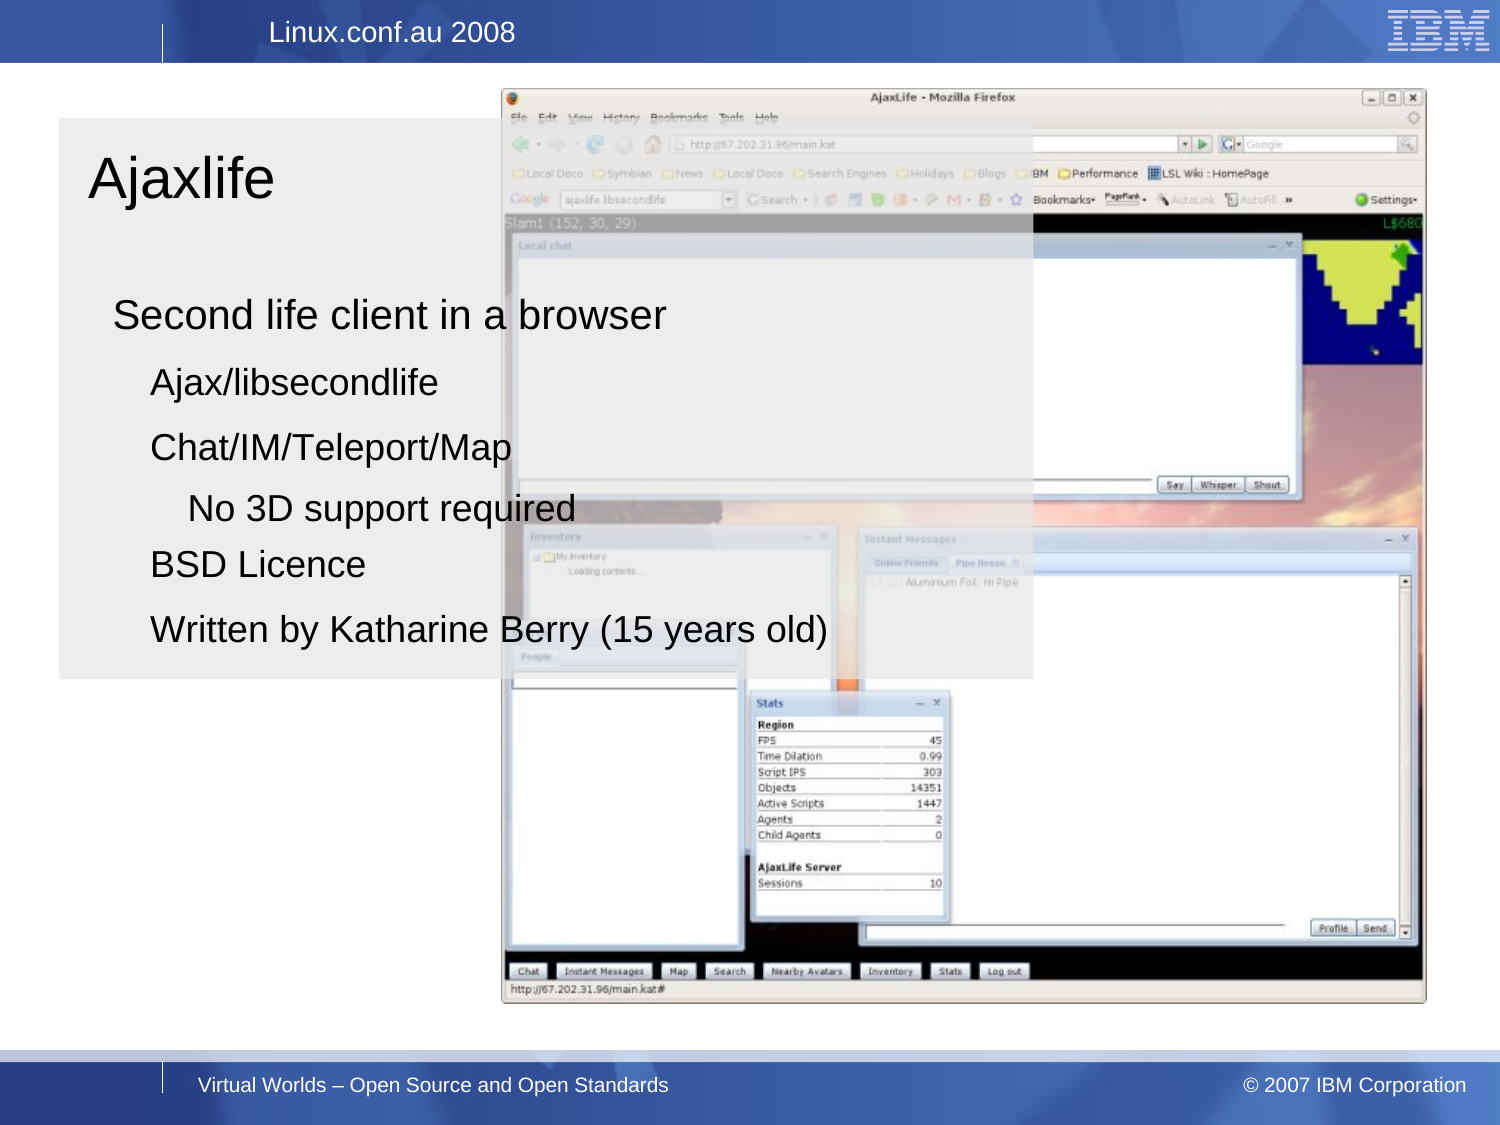

# Ajaxlife
Second life client in a browser
Ajax/libsecondlife
Chat/IM/Teleport/Map
No 3D support required
BSD Licence
Written by Katharine Berry (15 years old)
22